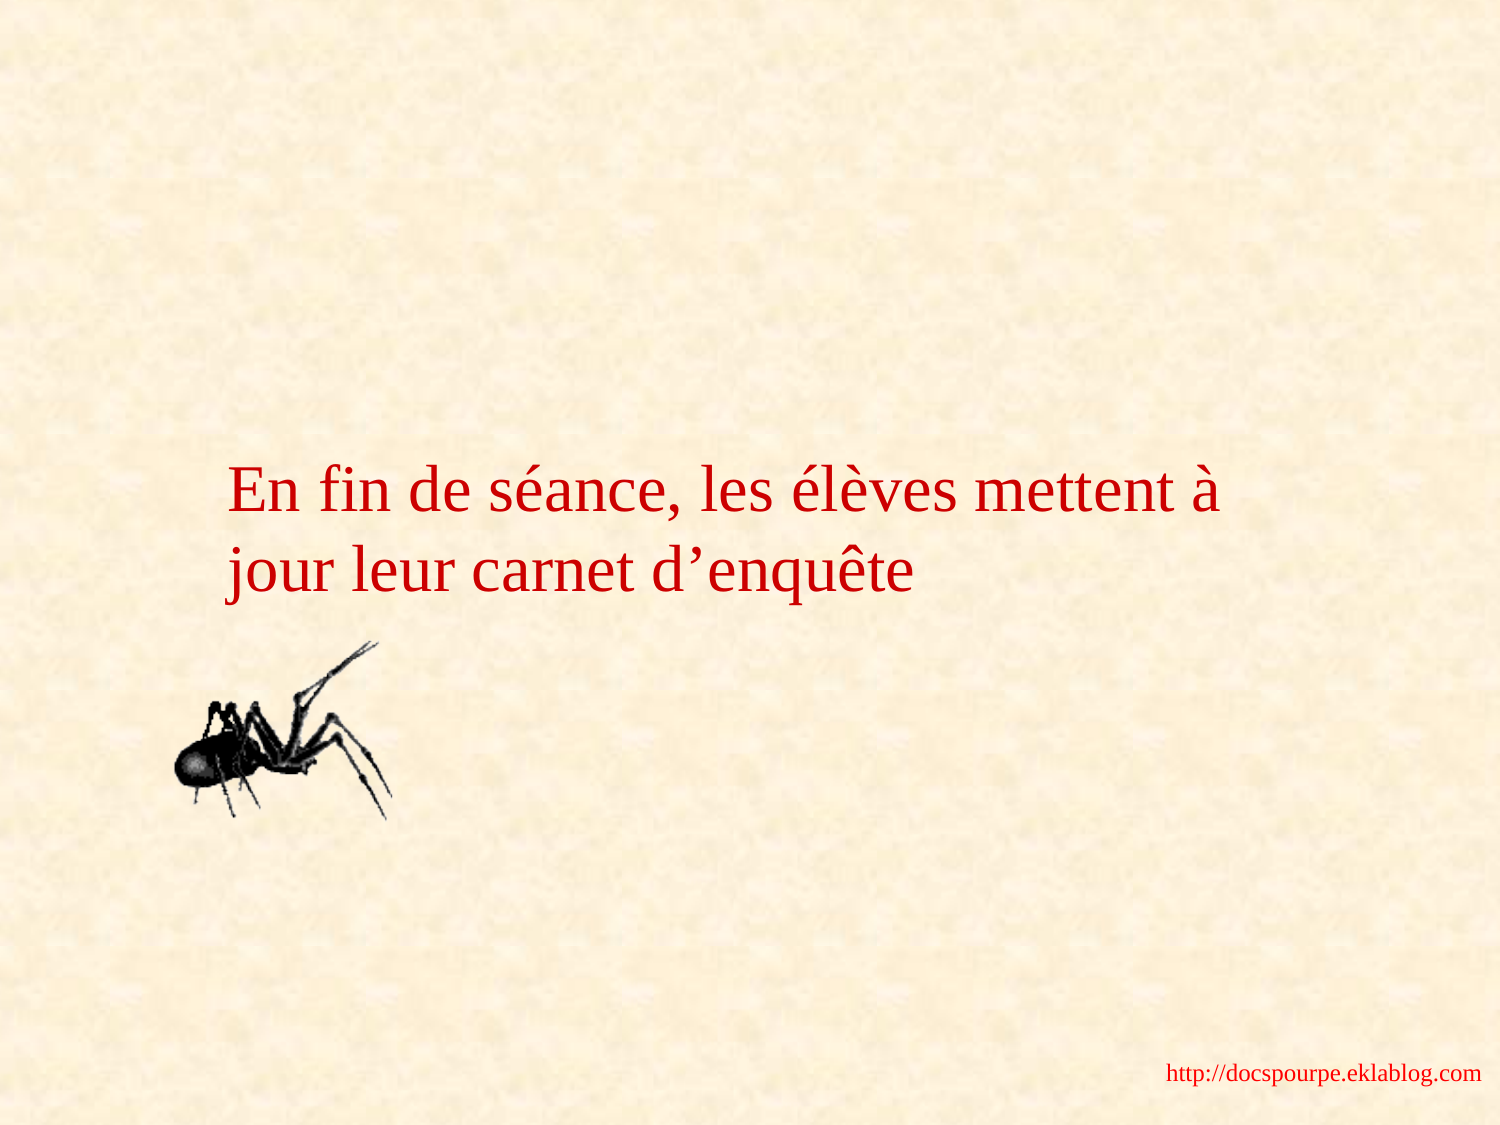

En fin de séance, les élèves mettent à jour leur carnet d’enquête
http://docspourpe.eklablog.com